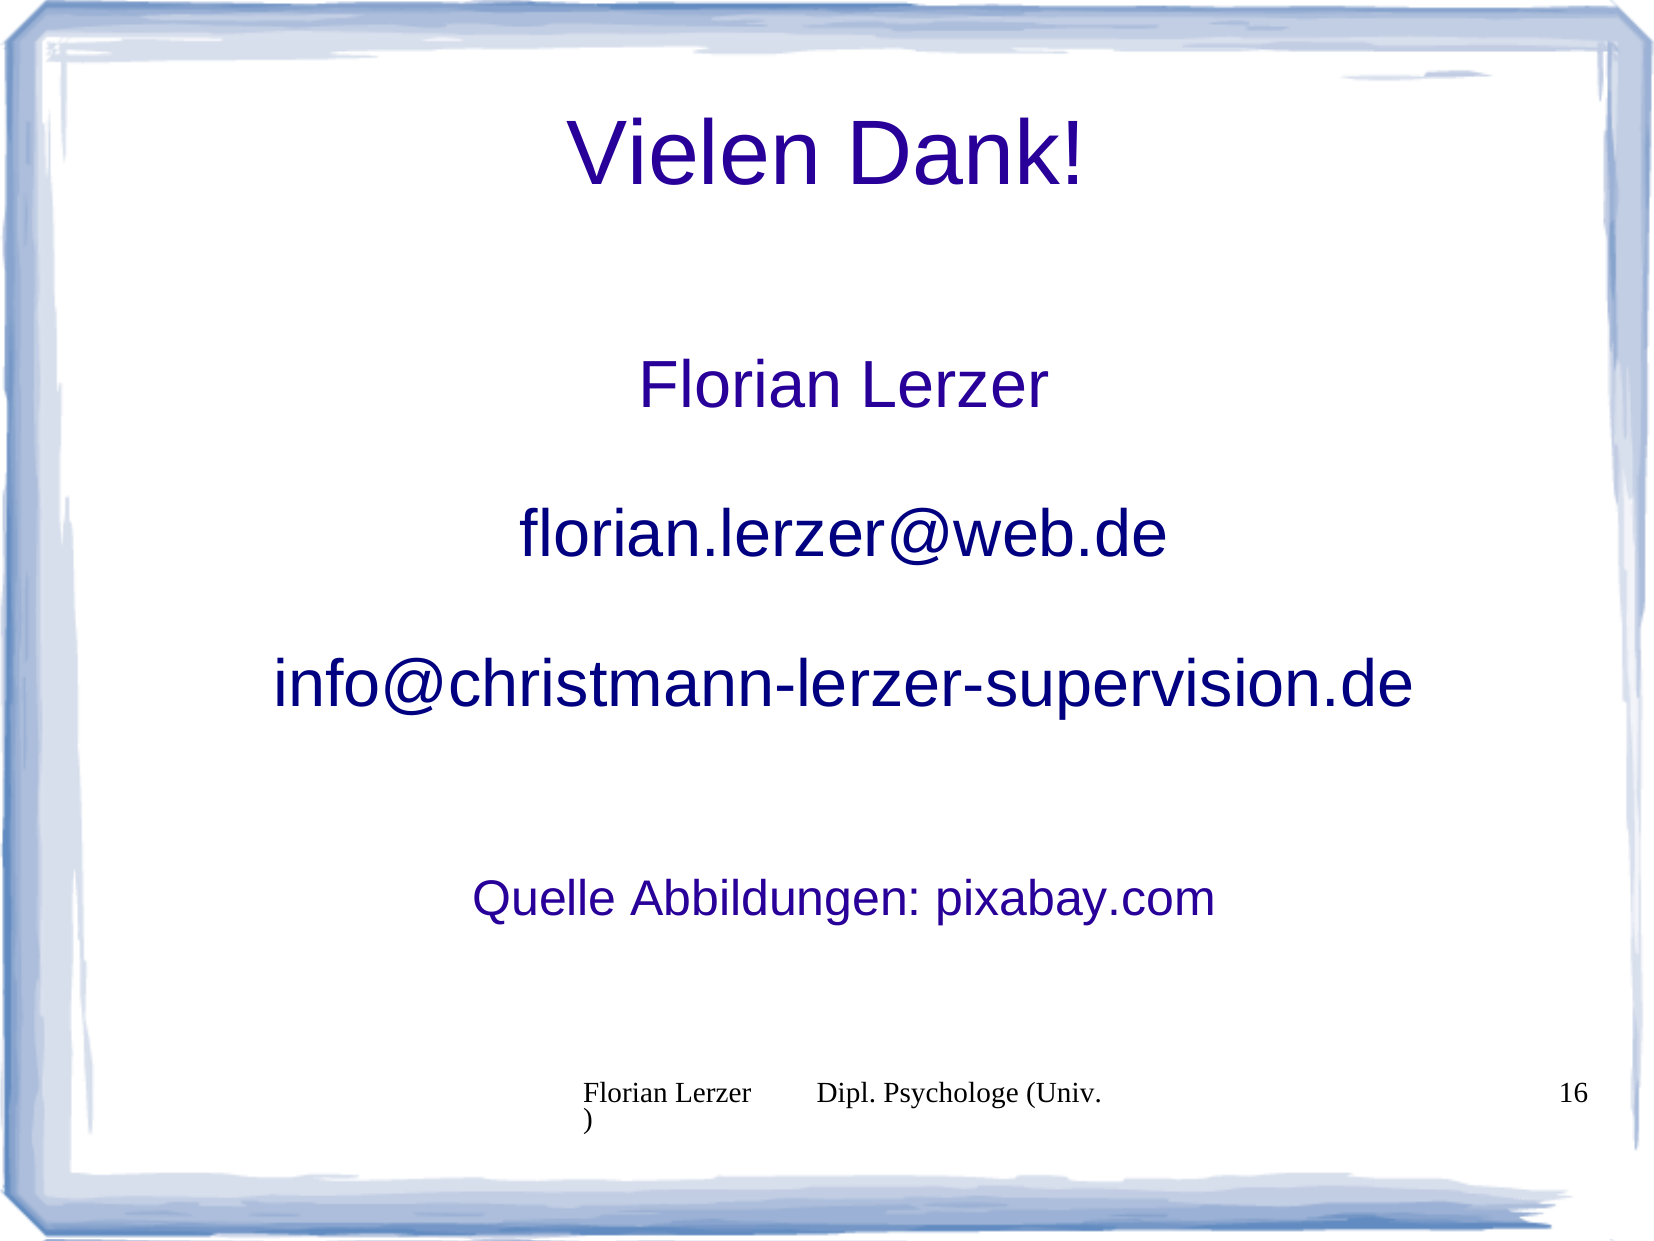

# Vielen Dank!
Florian Lerzer
florian.lerzer@web.de
info@christmann-lerzer-supervision.de
Quelle Abbildungen: pixabay.com
Florian Lerzer Dipl. Psychologe (Univ.)
16